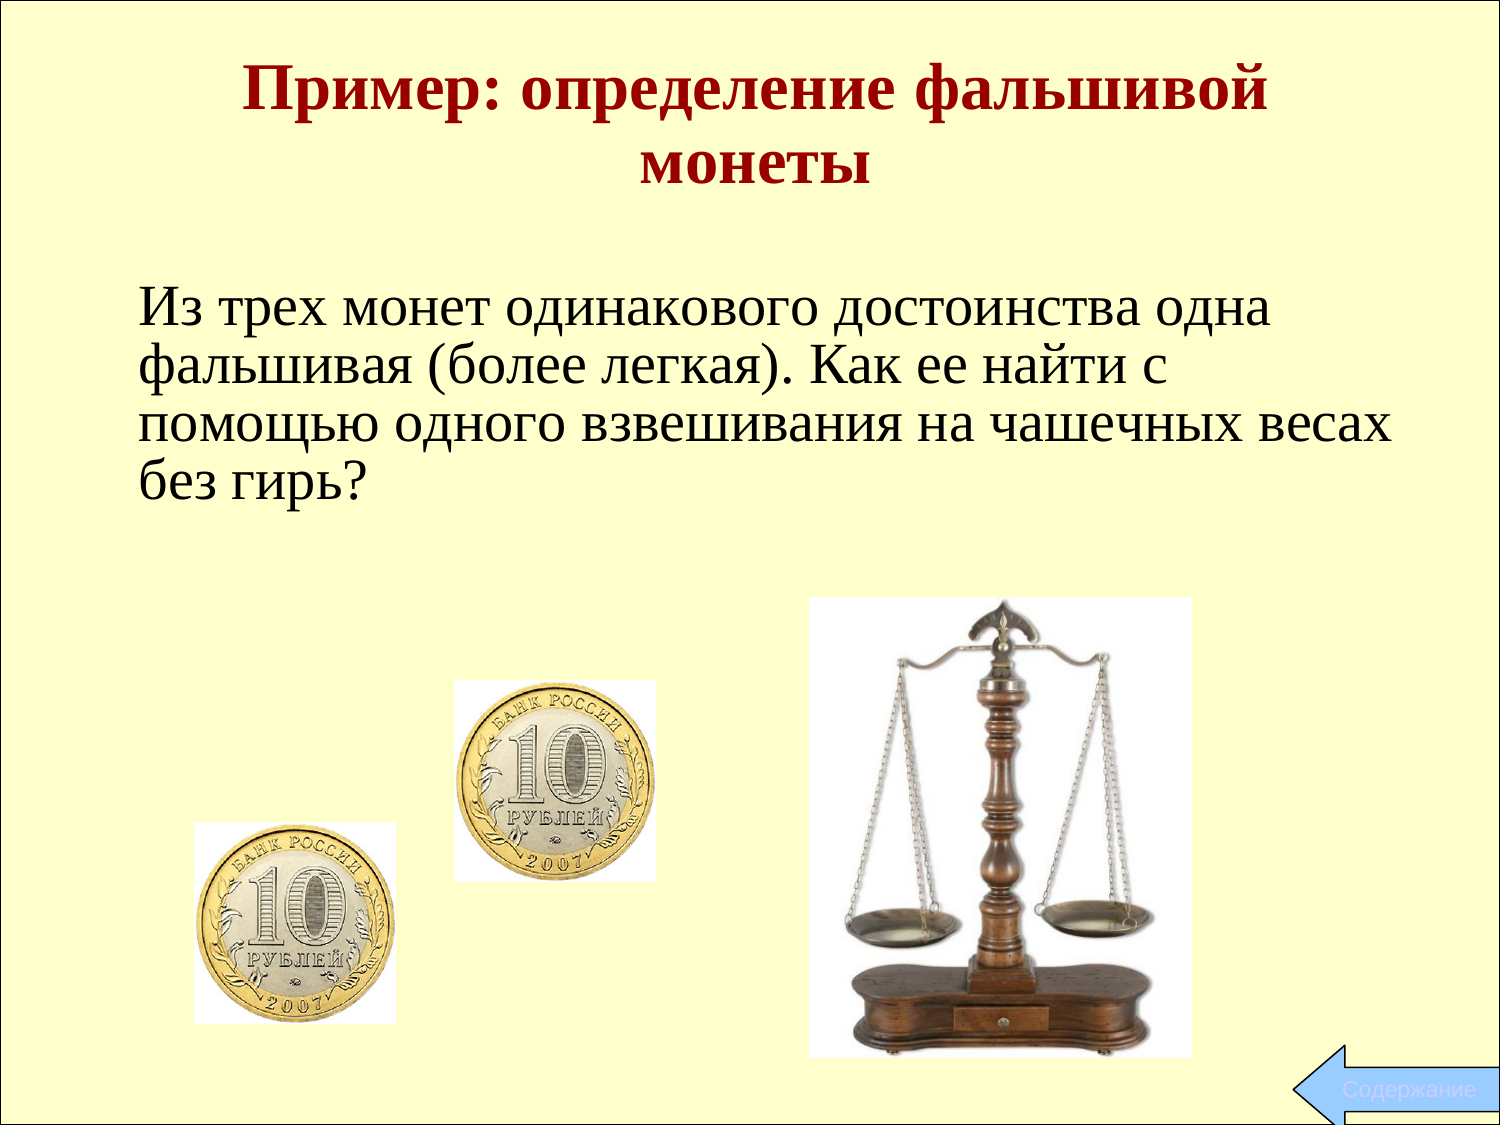

Пример: определение фальшивой монеты
Из трех монет одинакового достоинства одна фальшивая (более легкая). Как ее найти с помощью одного взвешивания на чашечных весах без гирь?
Содержание